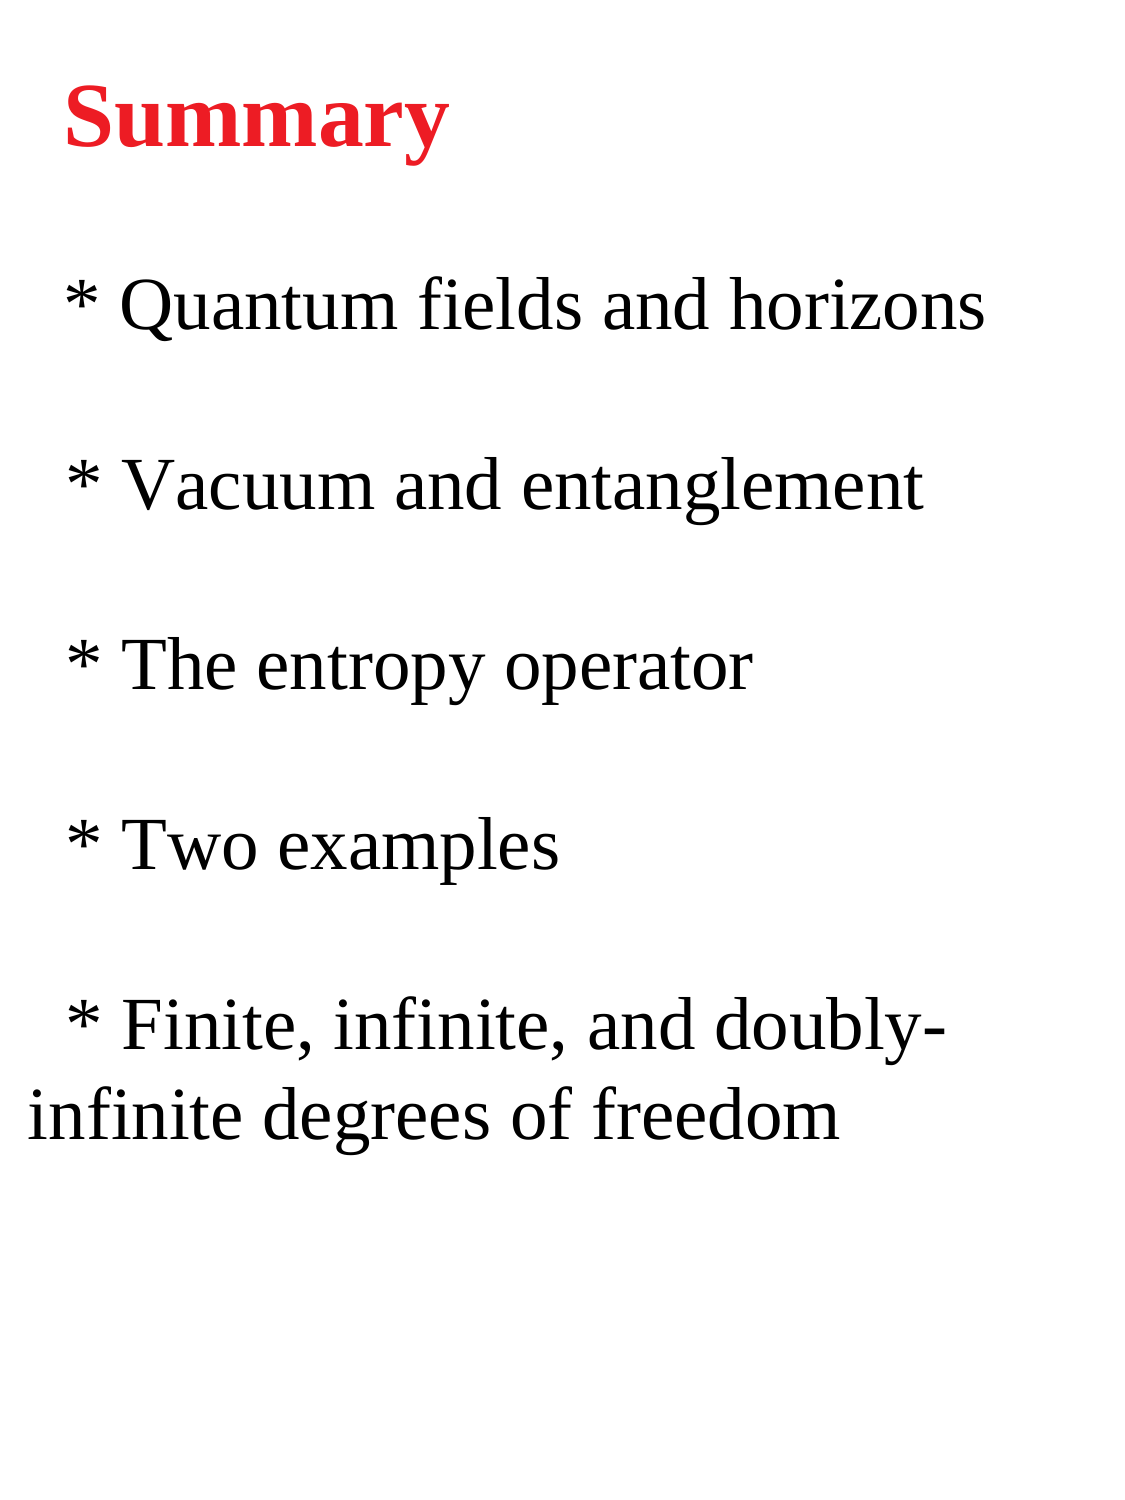

Summary
* Quantum fields and horizons
 * Vacuum and entanglement
 * The entropy operator
 * Two examples
 * Finite, infinite, and doubly- infinite degrees of freedom